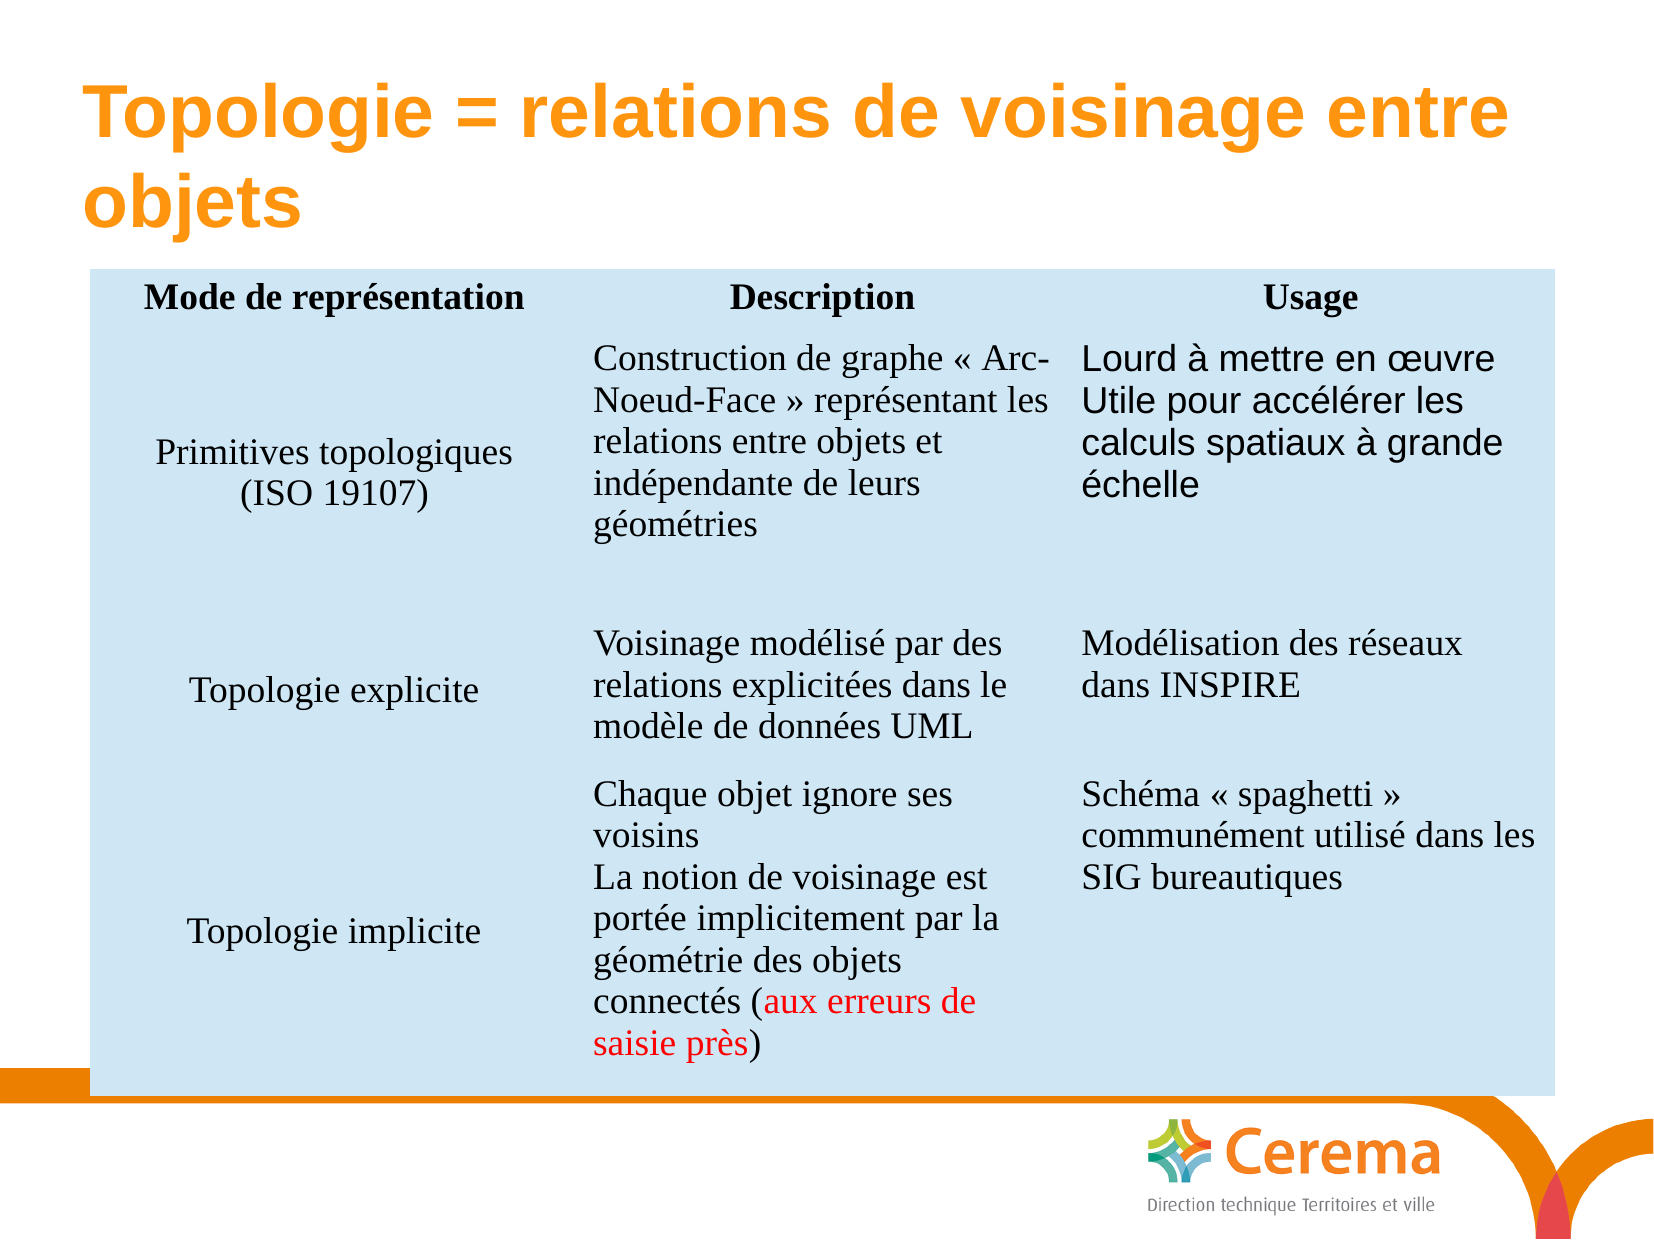

# Topologie = relations de voisinage entre objets
| Mode de représentation | Description | Usage |
| --- | --- | --- |
| Primitives topologiques (ISO 19107) | Construction de graphe « Arc-Noeud-Face » représentant les relations entre objets et indépendante de leurs géométries | Lourd à mettre en œuvre Utile pour accélérer les calculs spatiaux à grande échelle |
| Topologie explicite | Voisinage modélisé par des relations explicitées dans le modèle de données UML | Modélisation des réseaux dans INSPIRE |
| Topologie implicite | Chaque objet ignore ses voisins La notion de voisinage est portée implicitement par la géométrie des objets connectés (aux erreurs de saisie près) | Schéma « spaghetti » communément utilisé dans les SIG bureautiques |